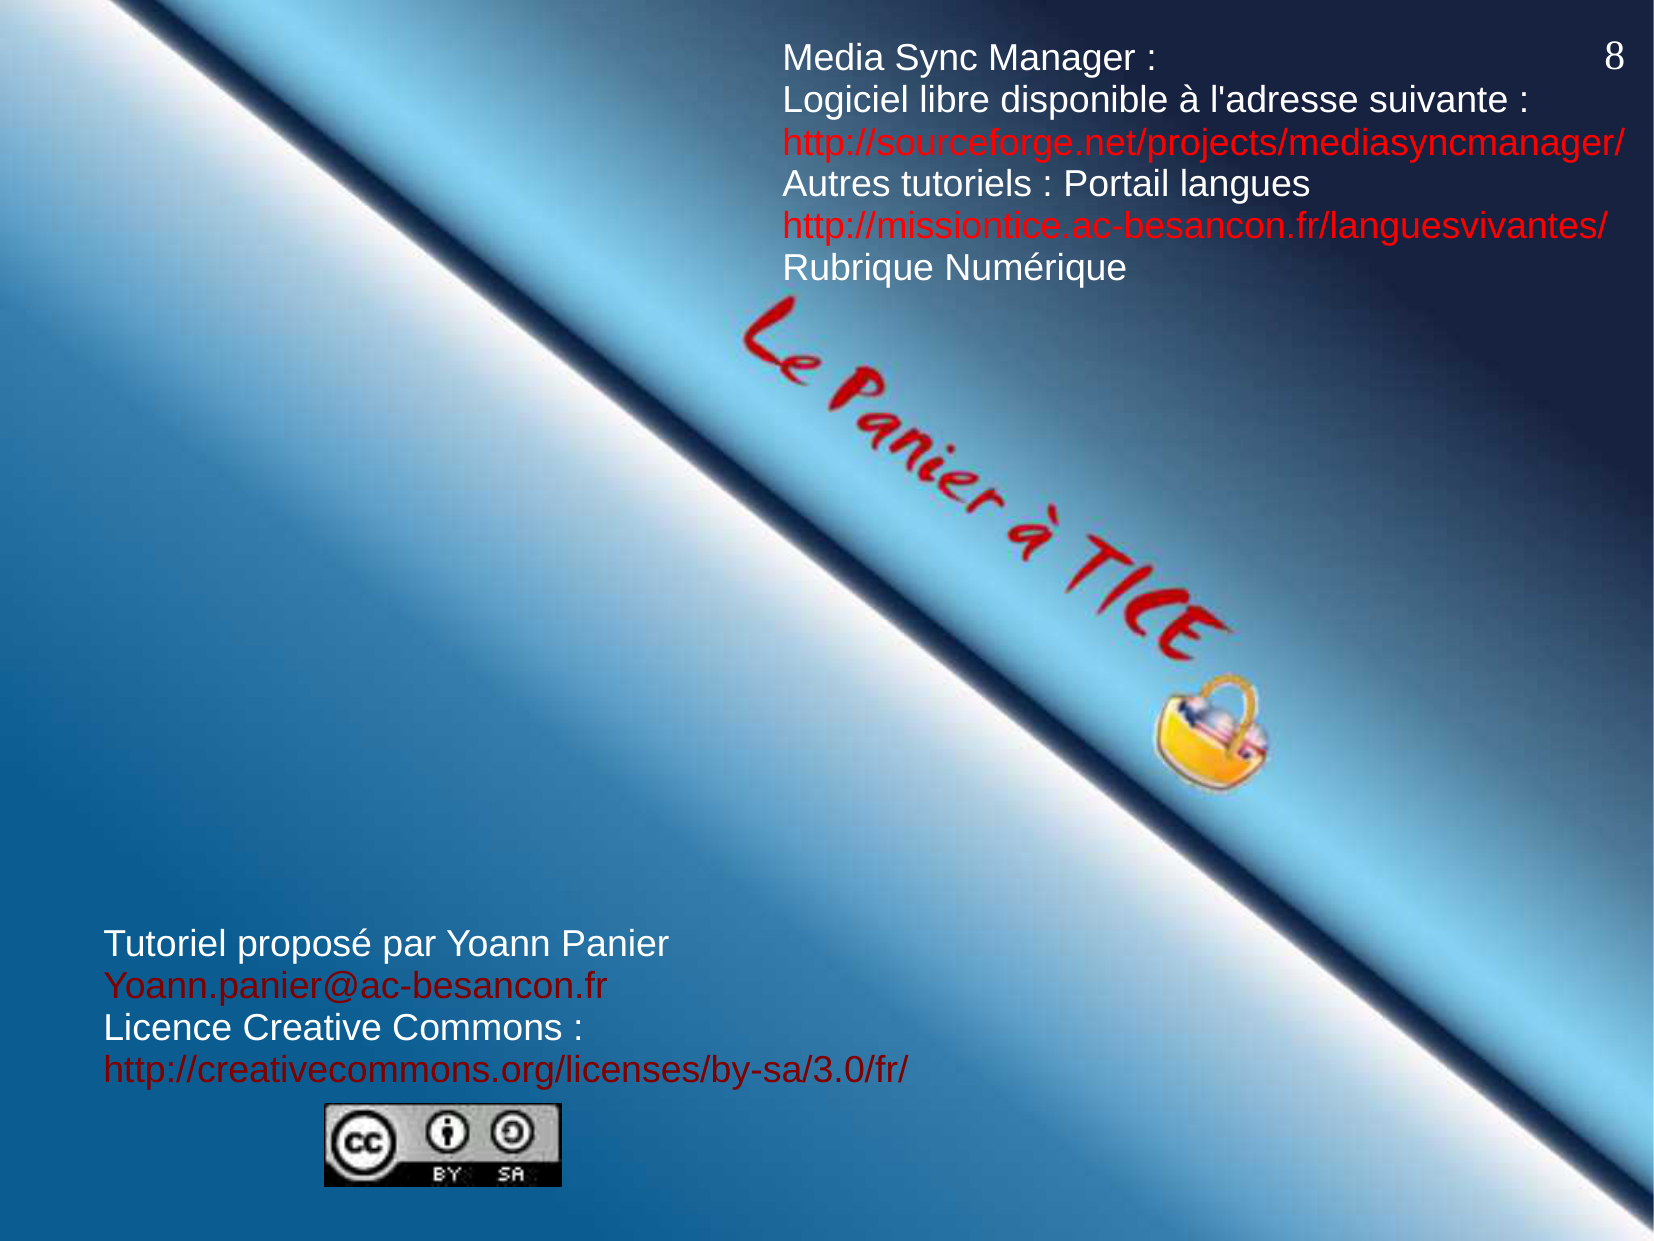

Media Sync Manager :
Logiciel libre disponible à l'adresse suivante :
http://sourceforge.net/projects/mediasyncmanager/
Autres tutoriels : Portail langues
http://missiontice.ac-besancon.fr/languesvivantes/
Rubrique Numérique
8
Tutoriel proposé par Yoann Panier
Yoann.panier@ac-besancon.fr
Licence Creative Commons :
http://creativecommons.org/licenses/by-sa/3.0/fr/